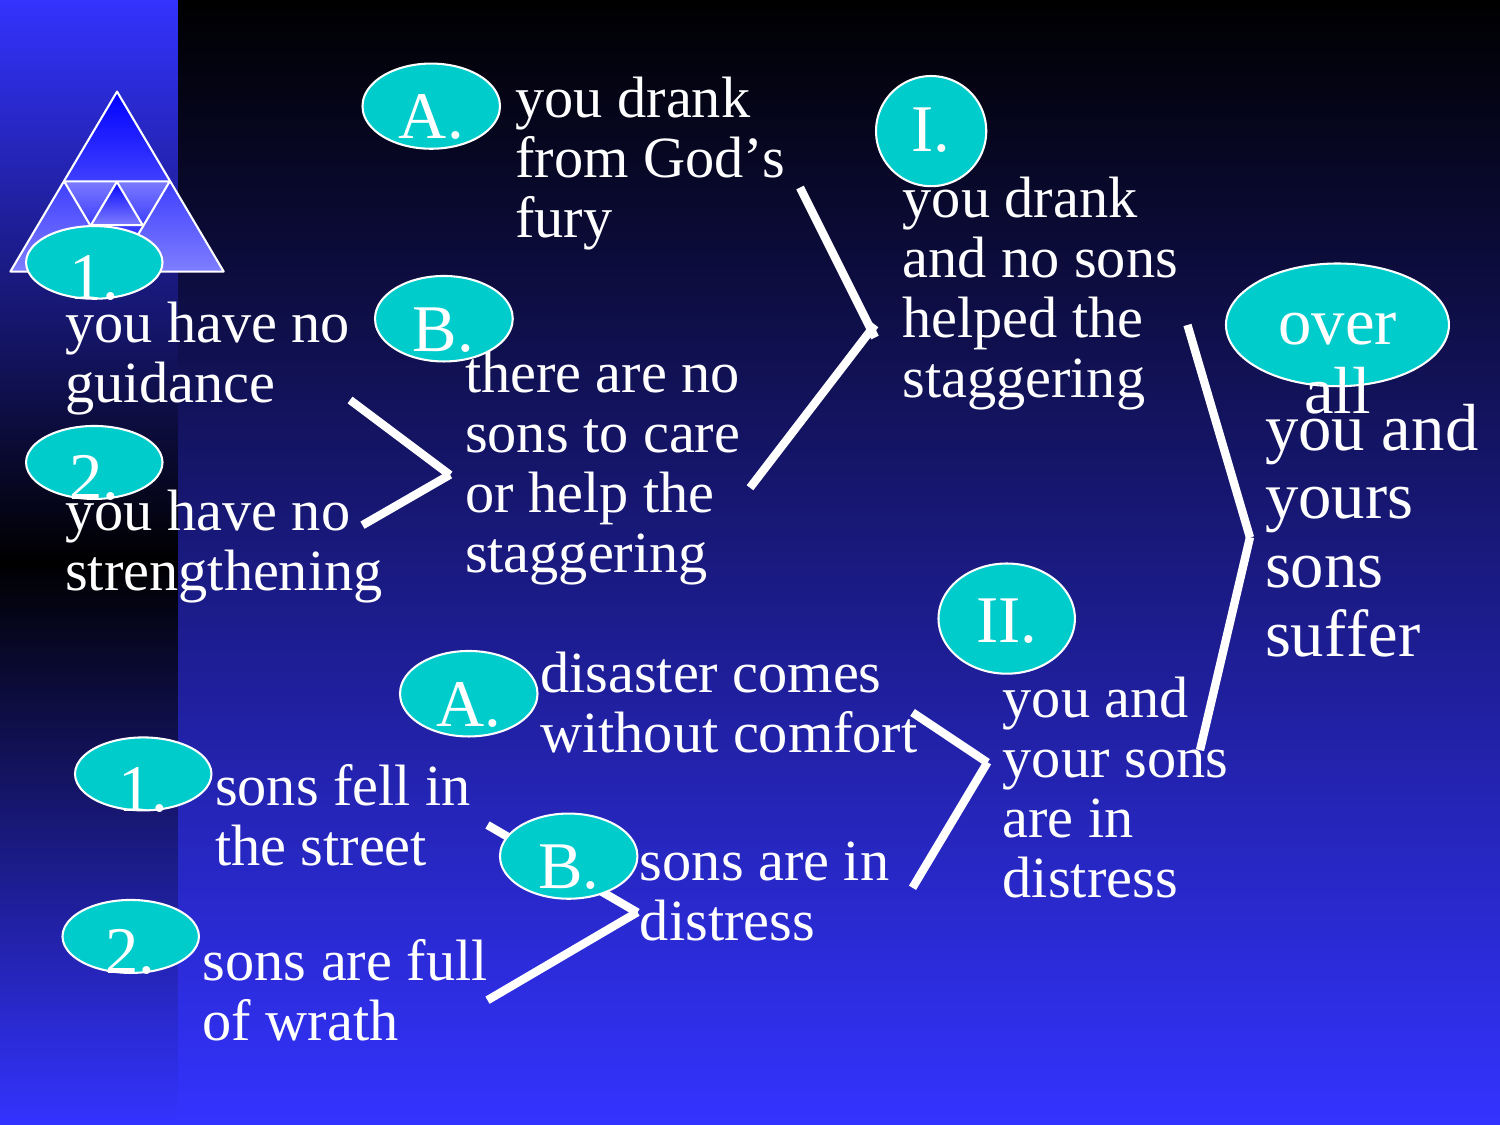

you drank from God’s fury
A.
B.
A.
B.
I.
II.
you drank and no sons helped the staggering
1.
2.
1.
2.
overall
you have no guidance
there are no sons to care or help the staggering
you and yours sons suffer
you have no strengthening
disaster comes without comfort
you and your sons are in distress
sons fell in the street
sons are in distress
sons are full of wrath